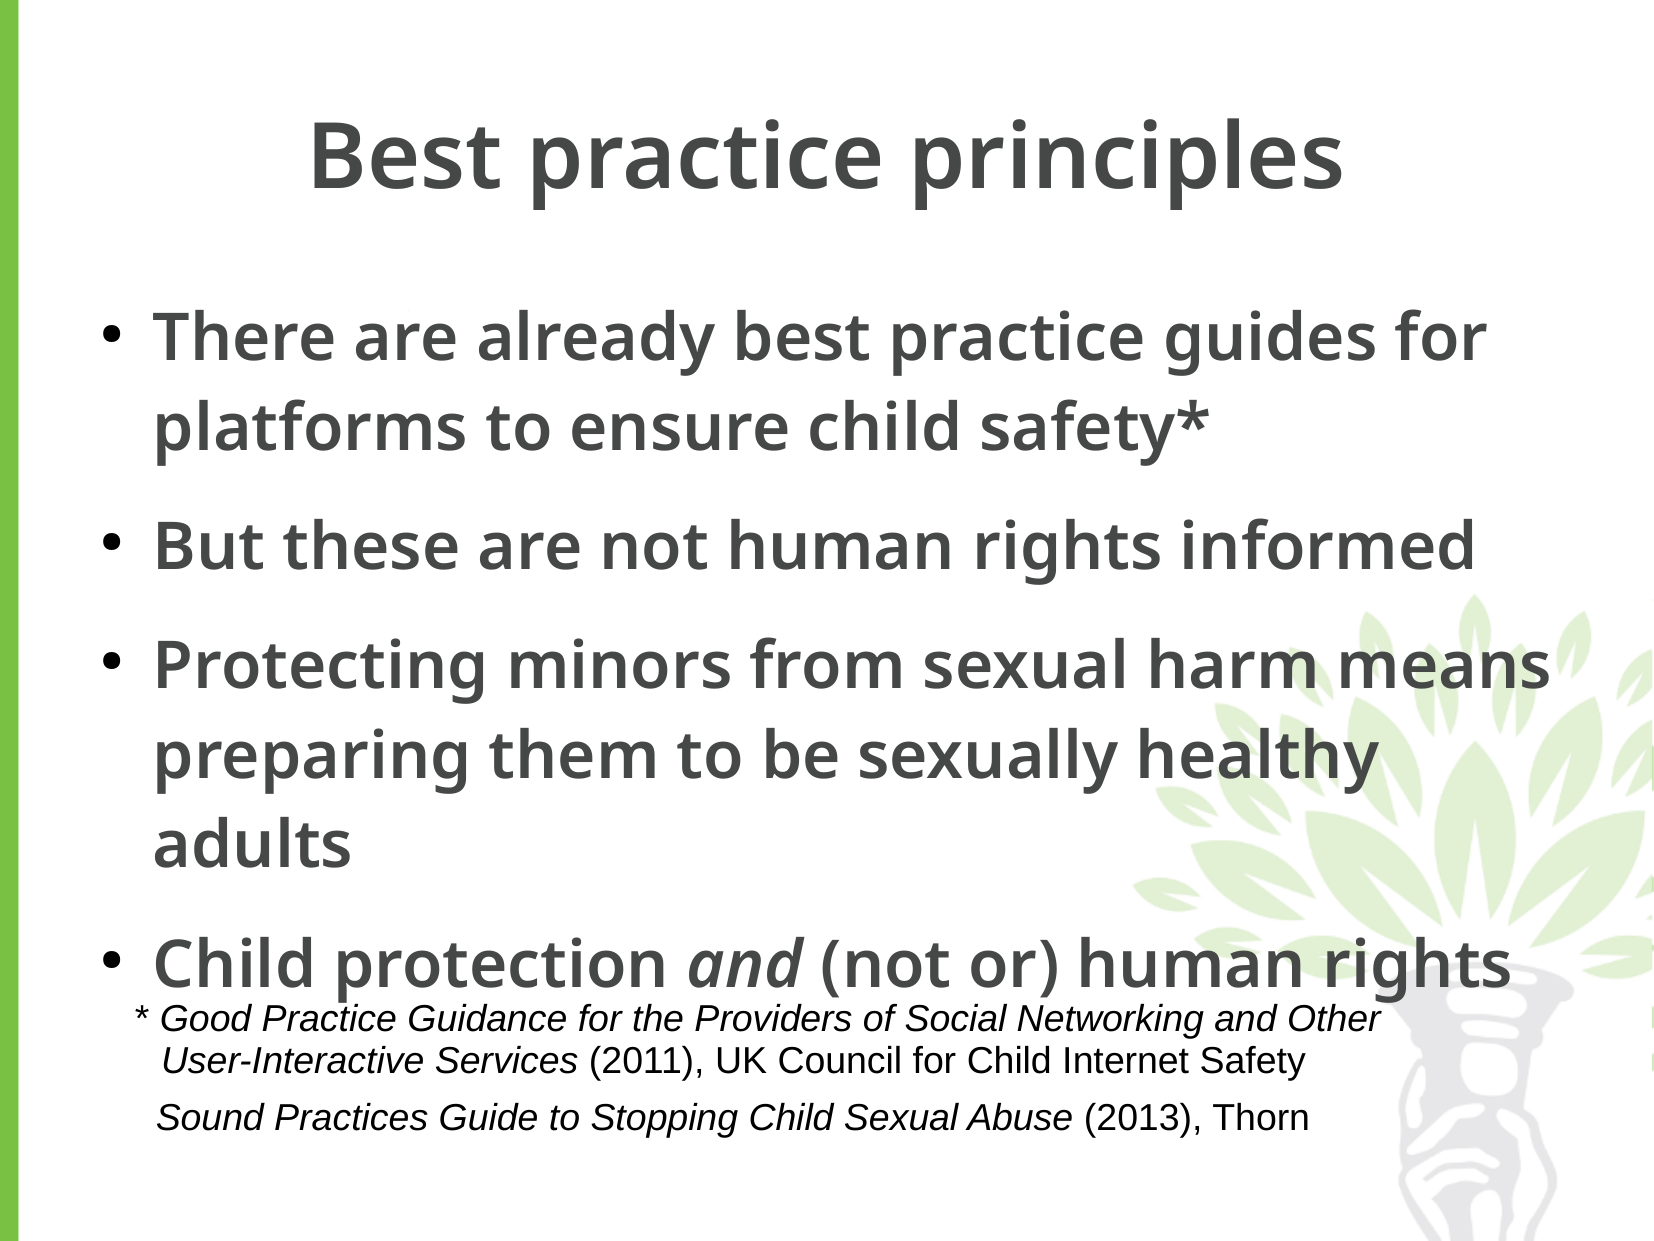

# Best practice principles
There are already best practice guides for platforms to ensure child safety*
But these are not human rights informed
Protecting minors from sexual harm means preparing them to be sexually healthy adults
Child protection and (not or) human rights
* Good Practice Guidance for the Providers of Social Networking and Other
 User-Interactive Services (2011), UK Council for Child Internet Safety
 Sound Practices Guide to Stopping Child Sexual Abuse (2013), Thorn